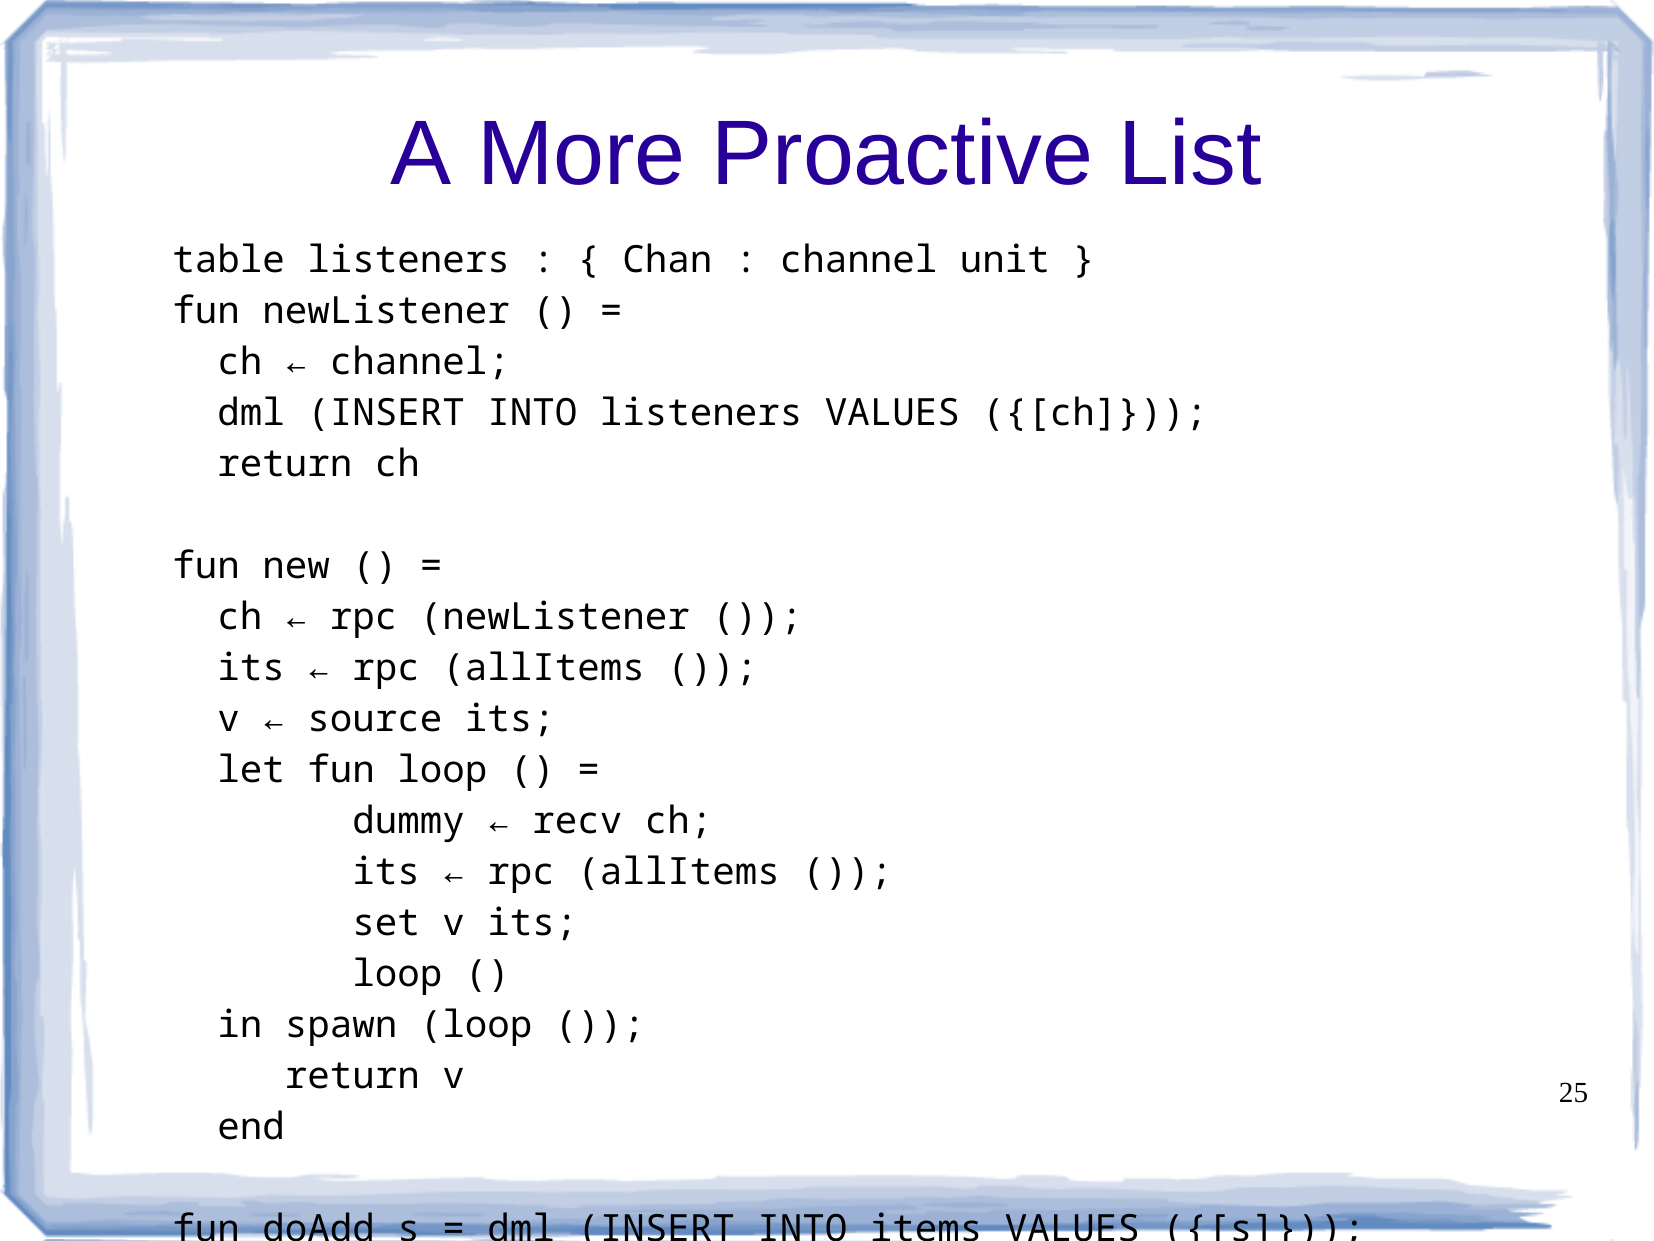

# A More Proactive List
 table listeners : { Chan : channel unit }
 fun newListener () =
 ch ← channel;
 dml (INSERT INTO listeners VALUES ({[ch]}));
 return ch
 fun new () =
 ch ← rpc (newListener ());
 its ← rpc (allItems ());
 v ← source its;
 let fun loop () =
 dummy ← recv ch;
 its ← rpc (allItems ());
 set v its;
 loop ()
 in spawn (loop ());
 return v
 end
 fun doAdd s = dml (INSERT INTO items VALUES ({[s]}));
 foreach (SELECT * FROM listeners)
 (fn ch => send ch ())
25